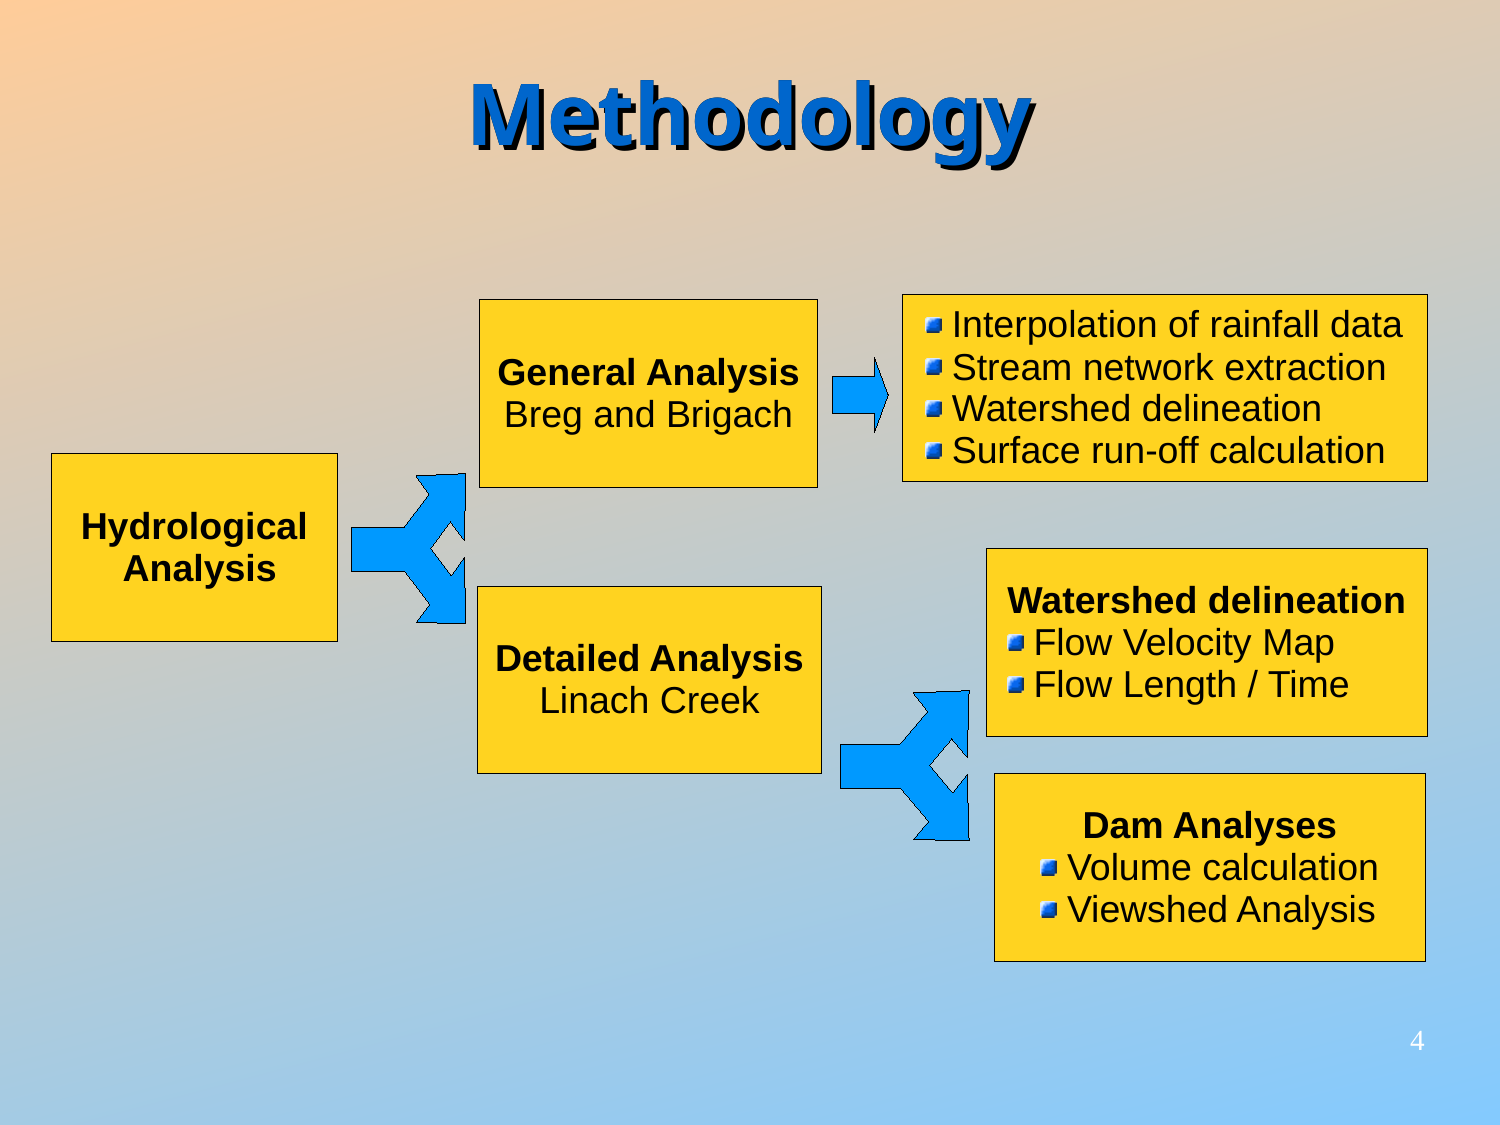

# Methodology
Methodology
 Interpolation of rainfall data
 Stream network extraction
 Watershed delineation
 Surface run-off calculation
General Analysis
Breg and Brigach
Hydrological
 Analysis
Watershed delineation
 Flow Velocity Map
 Flow Length / Time
Detailed Analysis
Linach Creek
Dam Analyses
 Volume calculation
 Viewshed Analysis
4